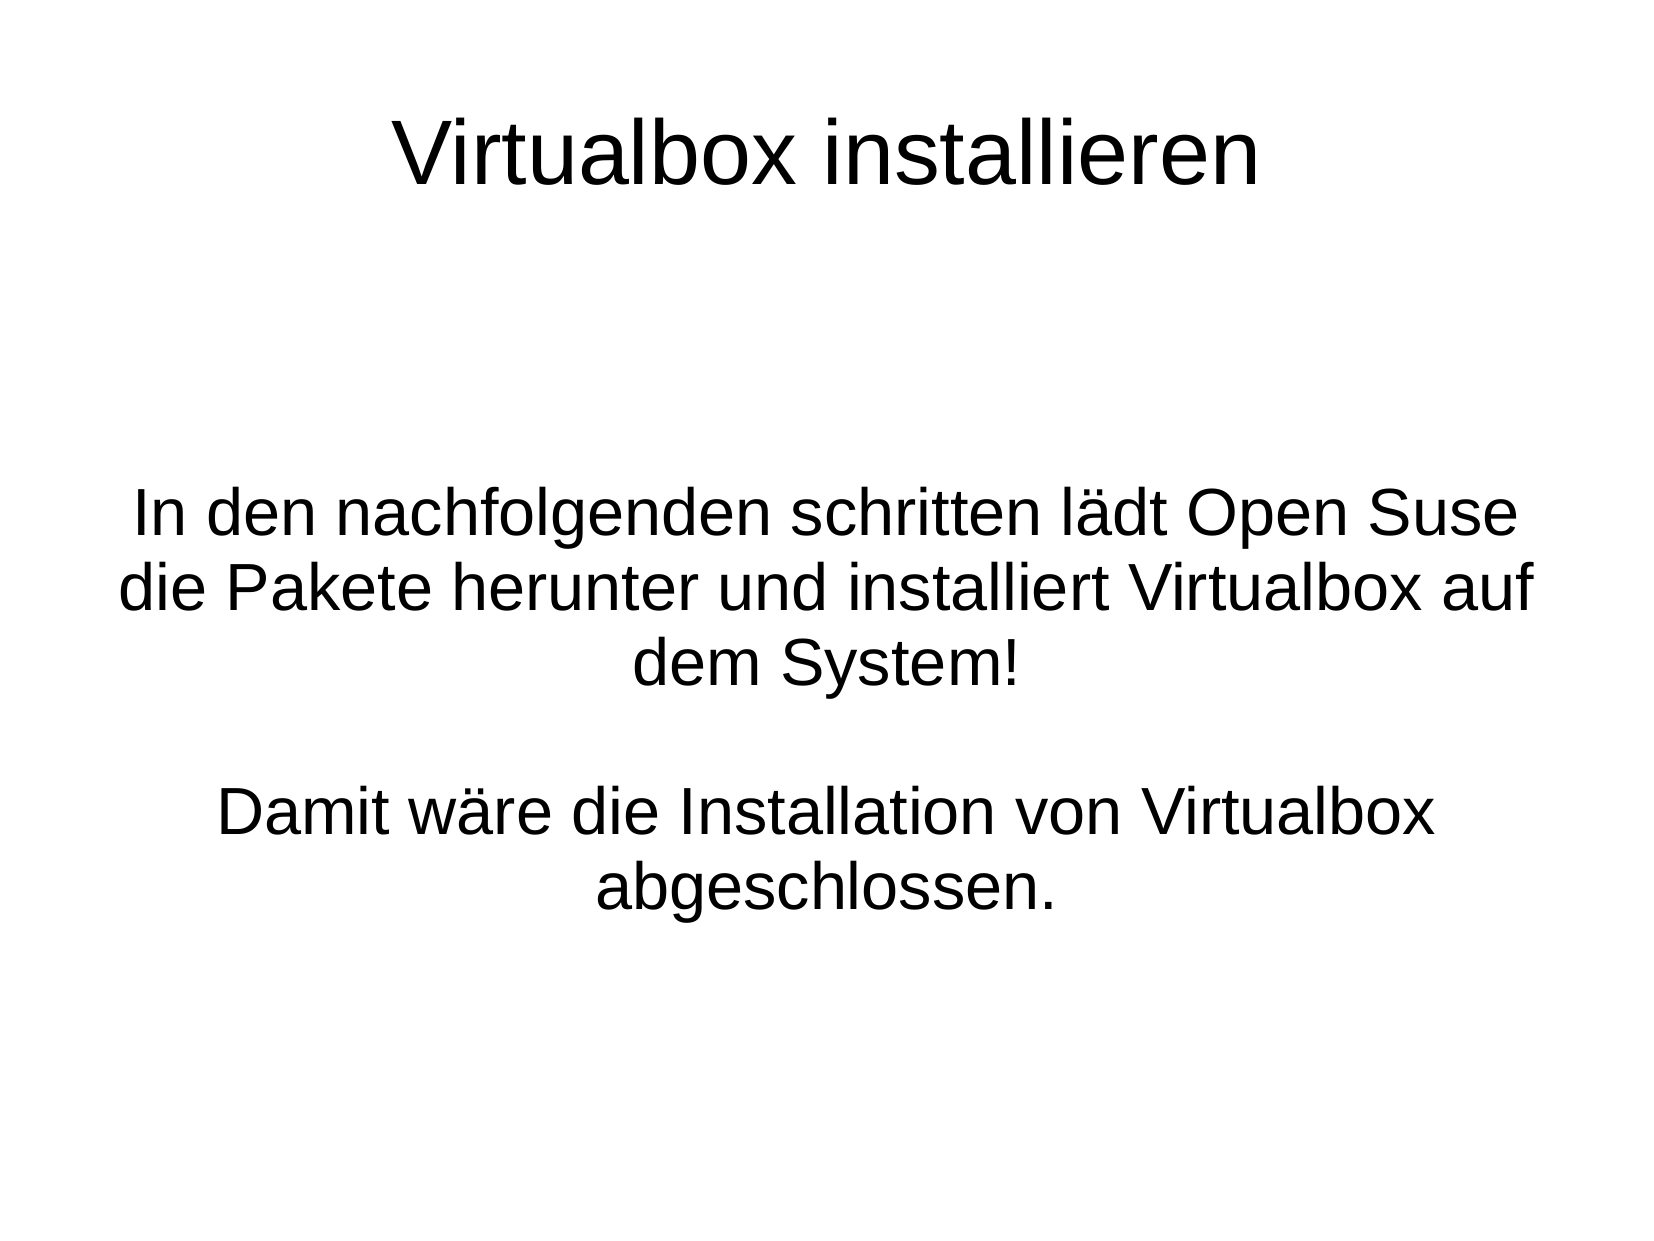

# Virtualbox installieren
In den nachfolgenden schritten lädt Open Suse die Pakete herunter und installiert Virtualbox auf dem System!
Damit wäre die Installation von Virtualbox abgeschlossen.